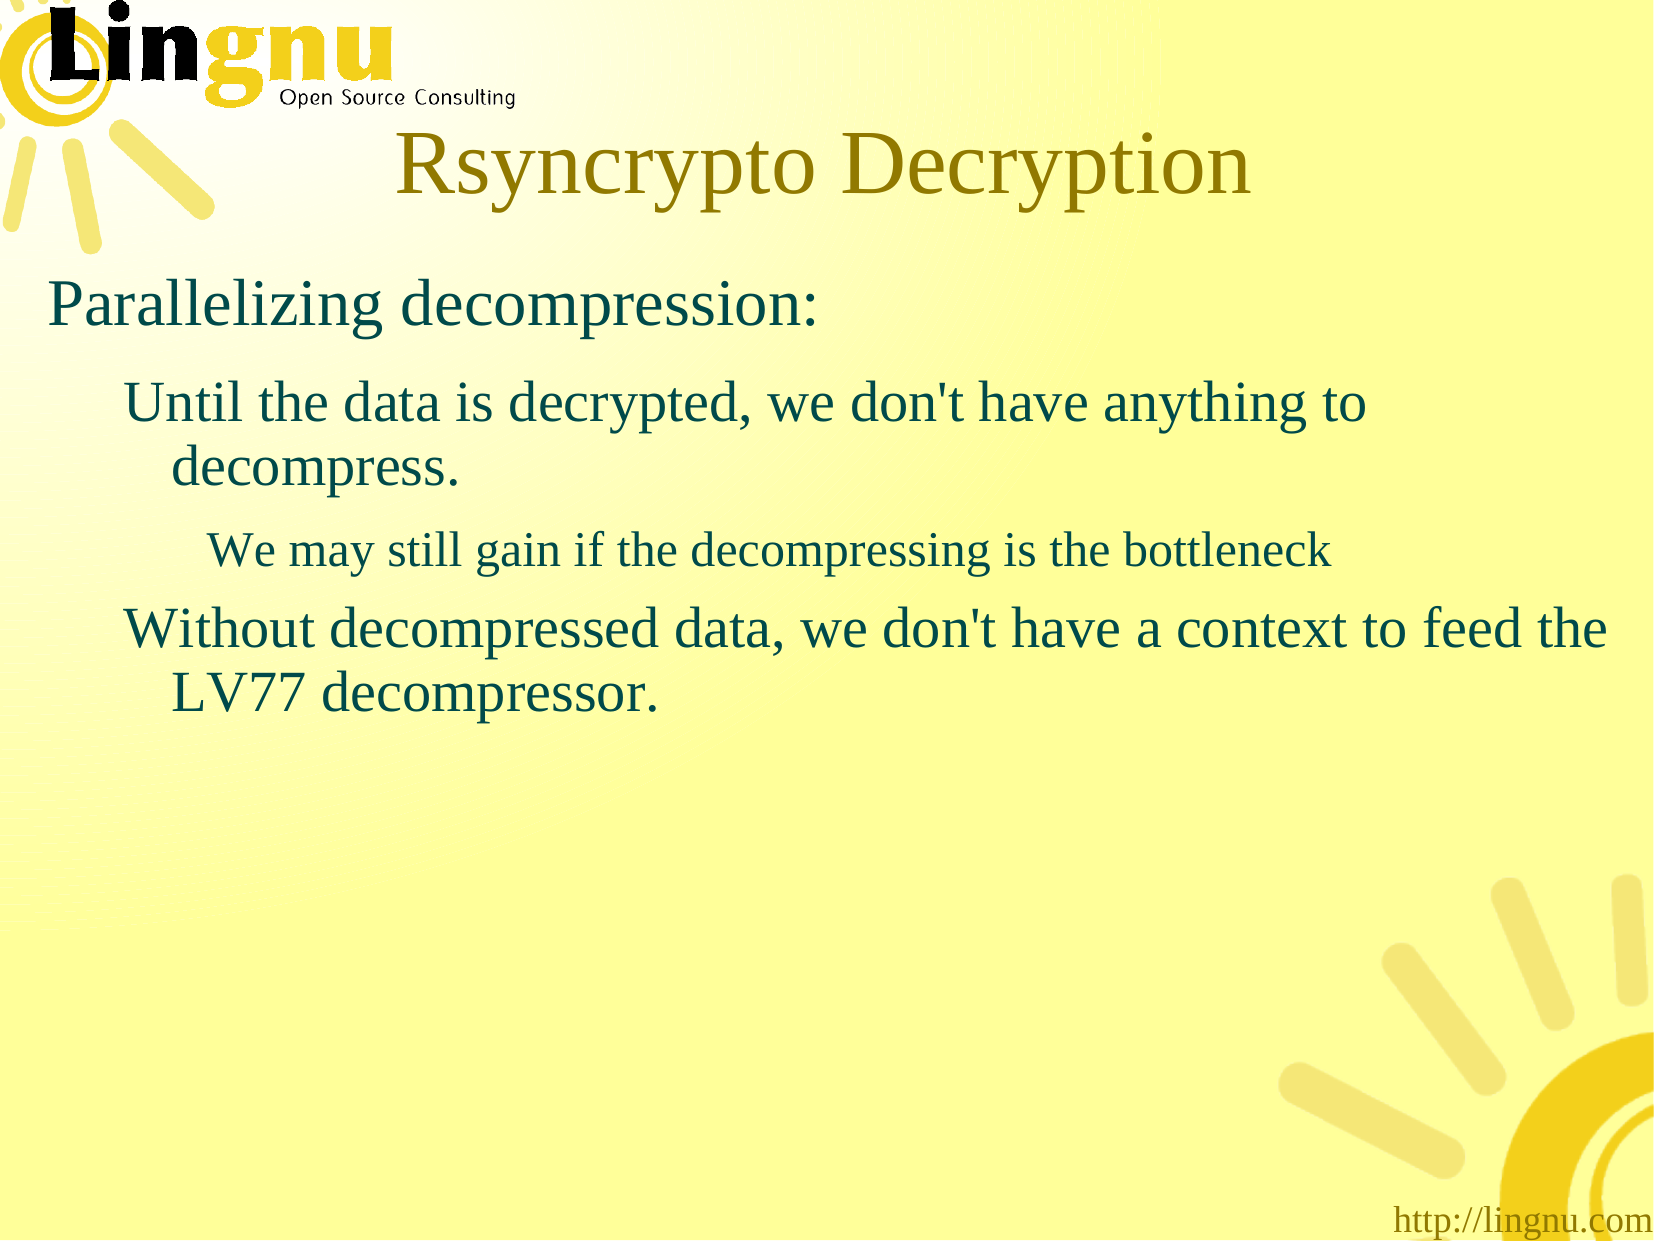

# Rsyncrypto Decryption
Parallelizing decompression:
Until the data is decrypted, we don't have anything to decompress.
We may still gain if the decompressing is the bottleneck
Without decompressed data, we don't have a context to feed the LV77 decompressor.